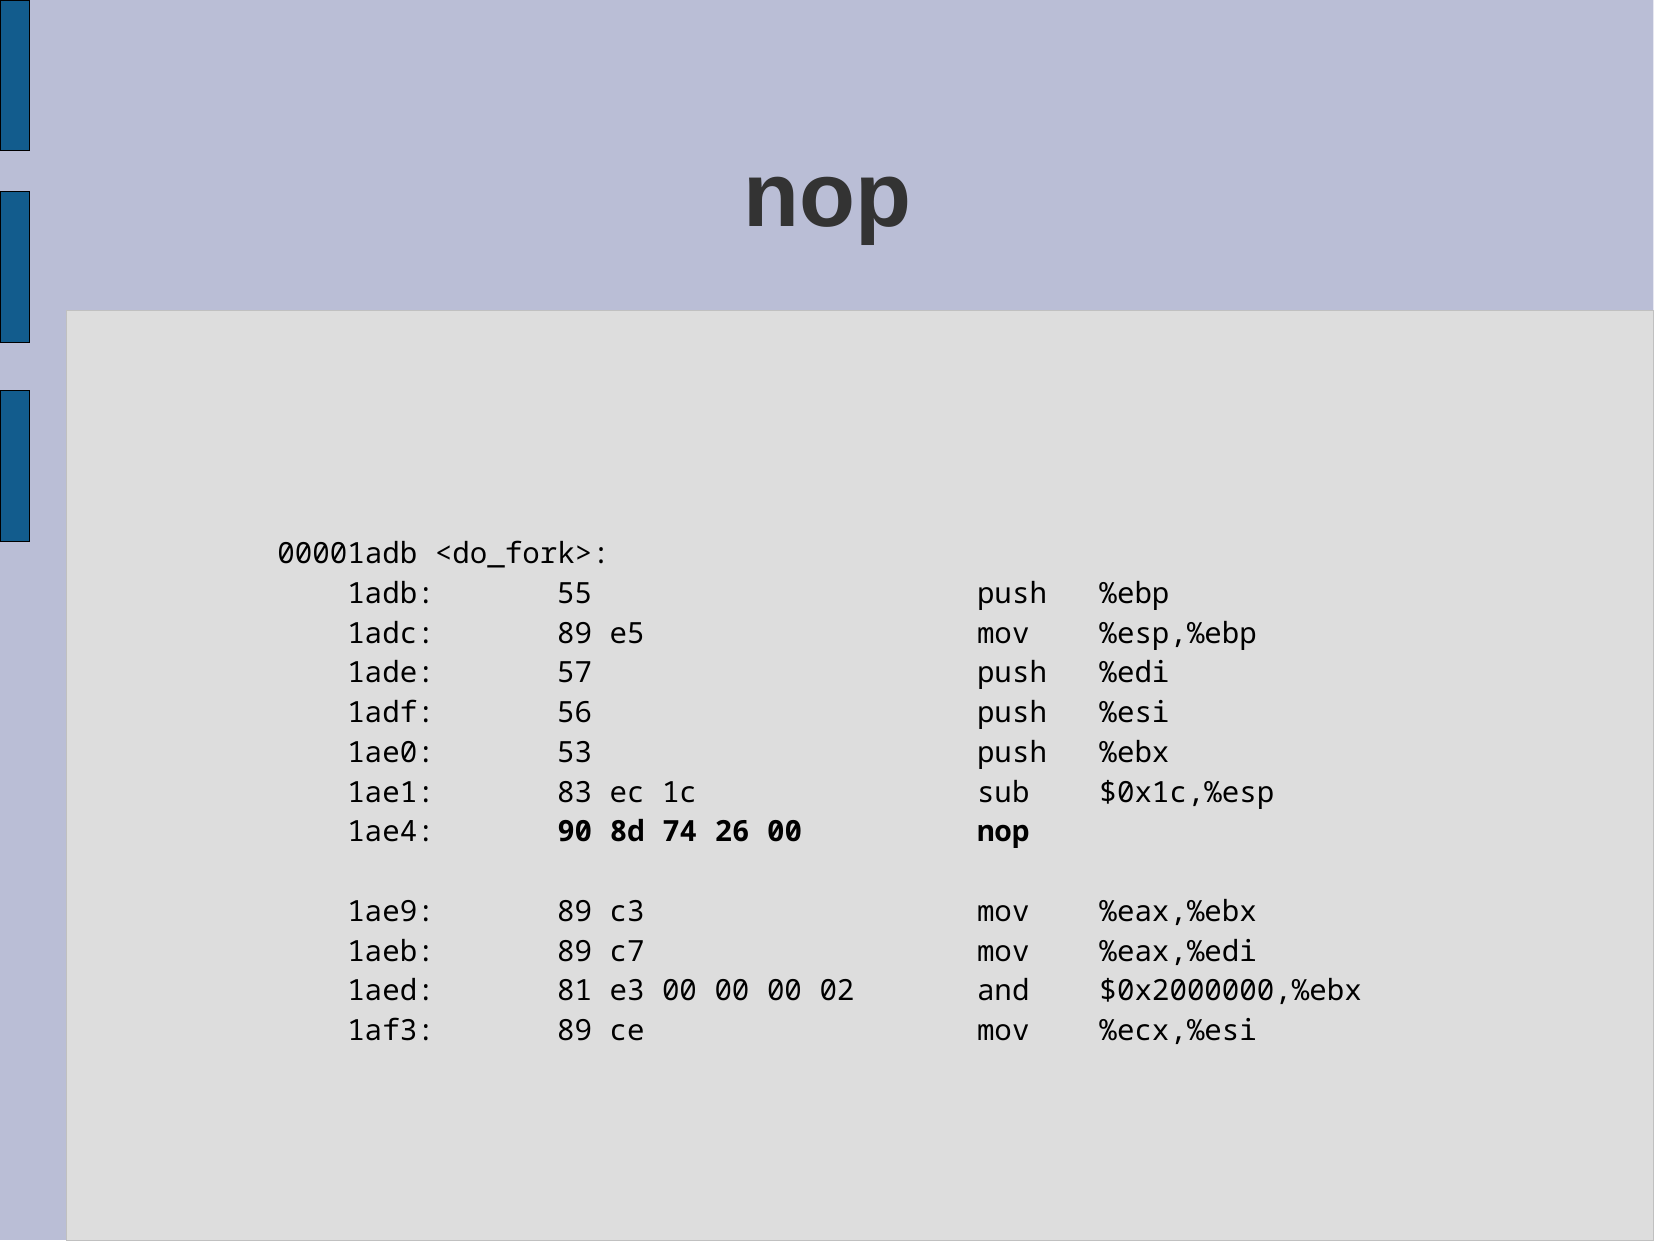

# nop
00001adb <do_fork>:
 1adb: 55 push %ebp
 1adc: 89 e5 mov %esp,%ebp
 1ade: 57 push %edi
 1adf: 56 push %esi
 1ae0: 53 push %ebx
 1ae1: 83 ec 1c sub $0x1c,%esp
 1ae4: 90 8d 74 26 00 nop
 1ae9: 89 c3 mov %eax,%ebx
 1aeb: 89 c7 mov %eax,%edi
 1aed: 81 e3 00 00 00 02 and $0x2000000,%ebx
 1af3: 89 ce mov %ecx,%esi